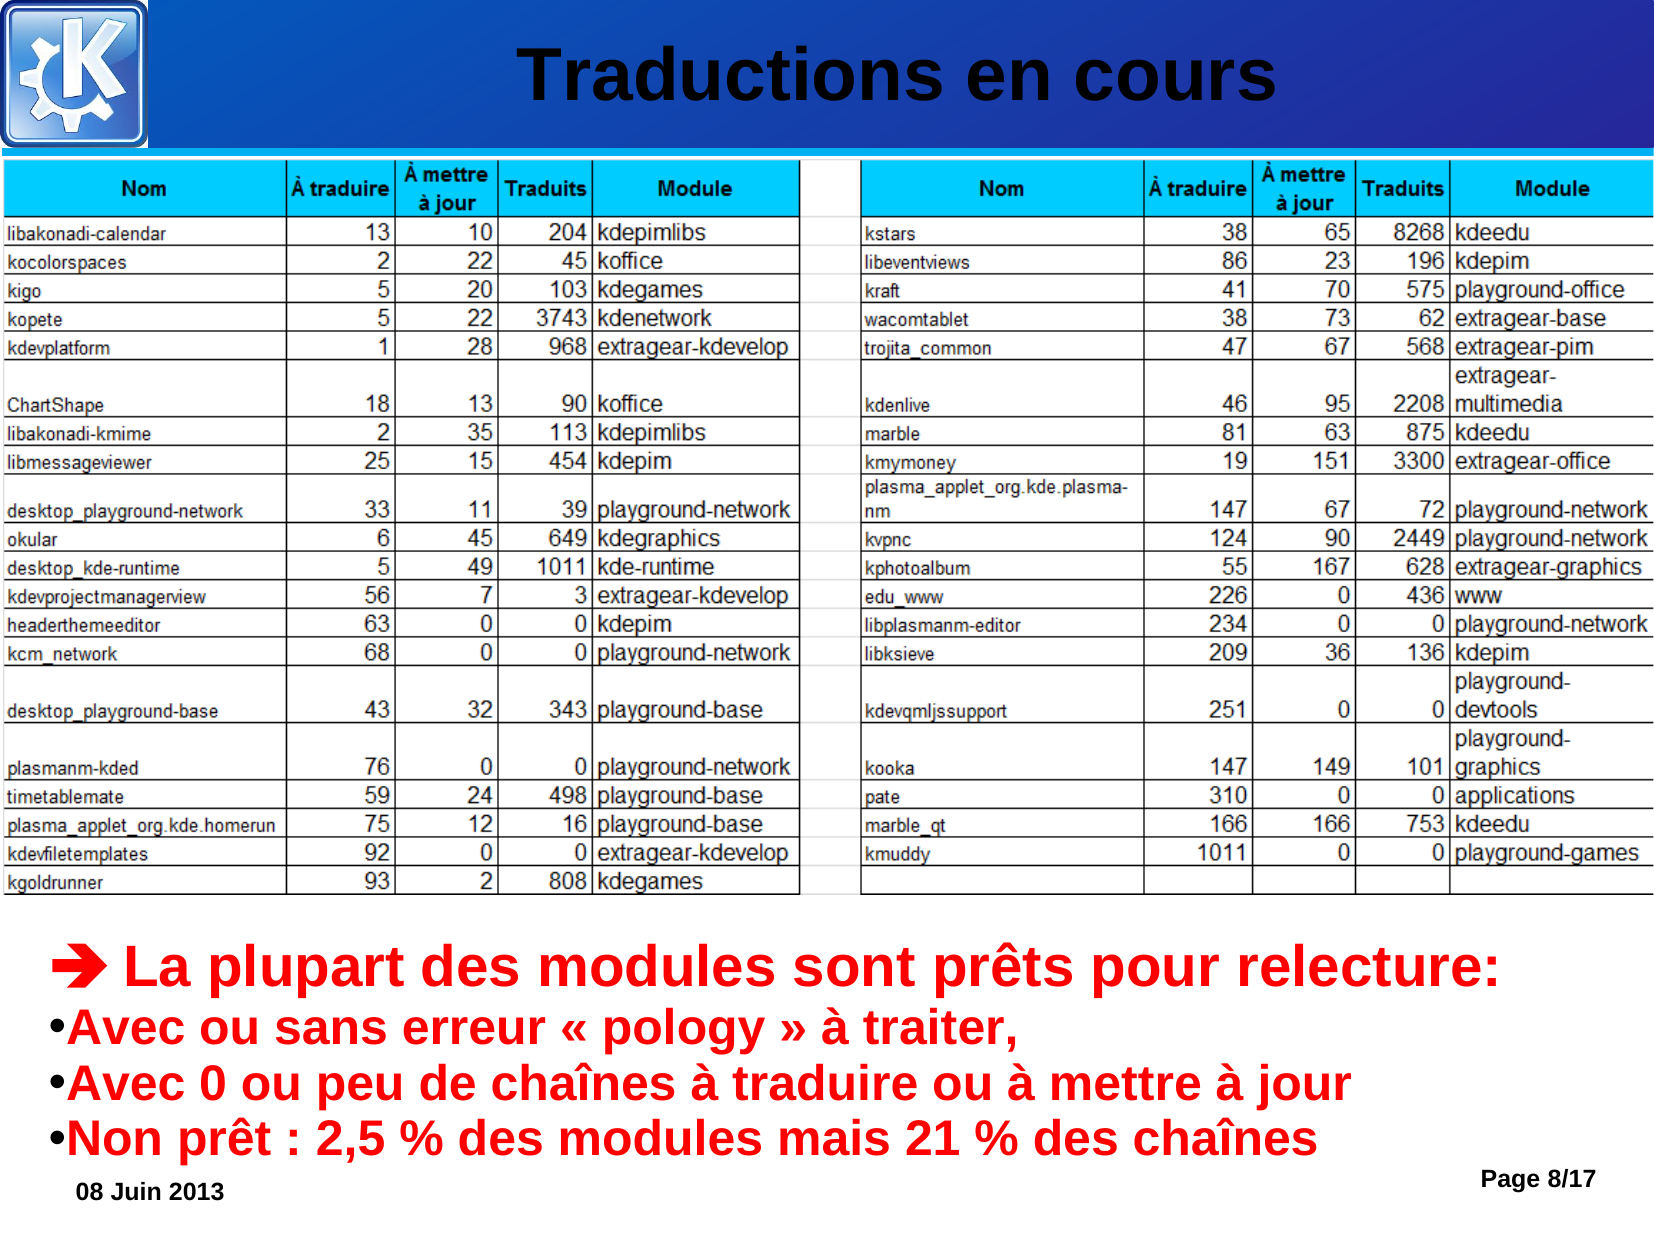

Traductions en cours
 La plupart des modules sont prêts pour relecture:
Avec ou sans erreur « pology » à traiter,
Avec 0 ou peu de chaînes à traduire ou à mettre à jour
Non prêt : 2,5 % des modules mais 21 % des chaînes